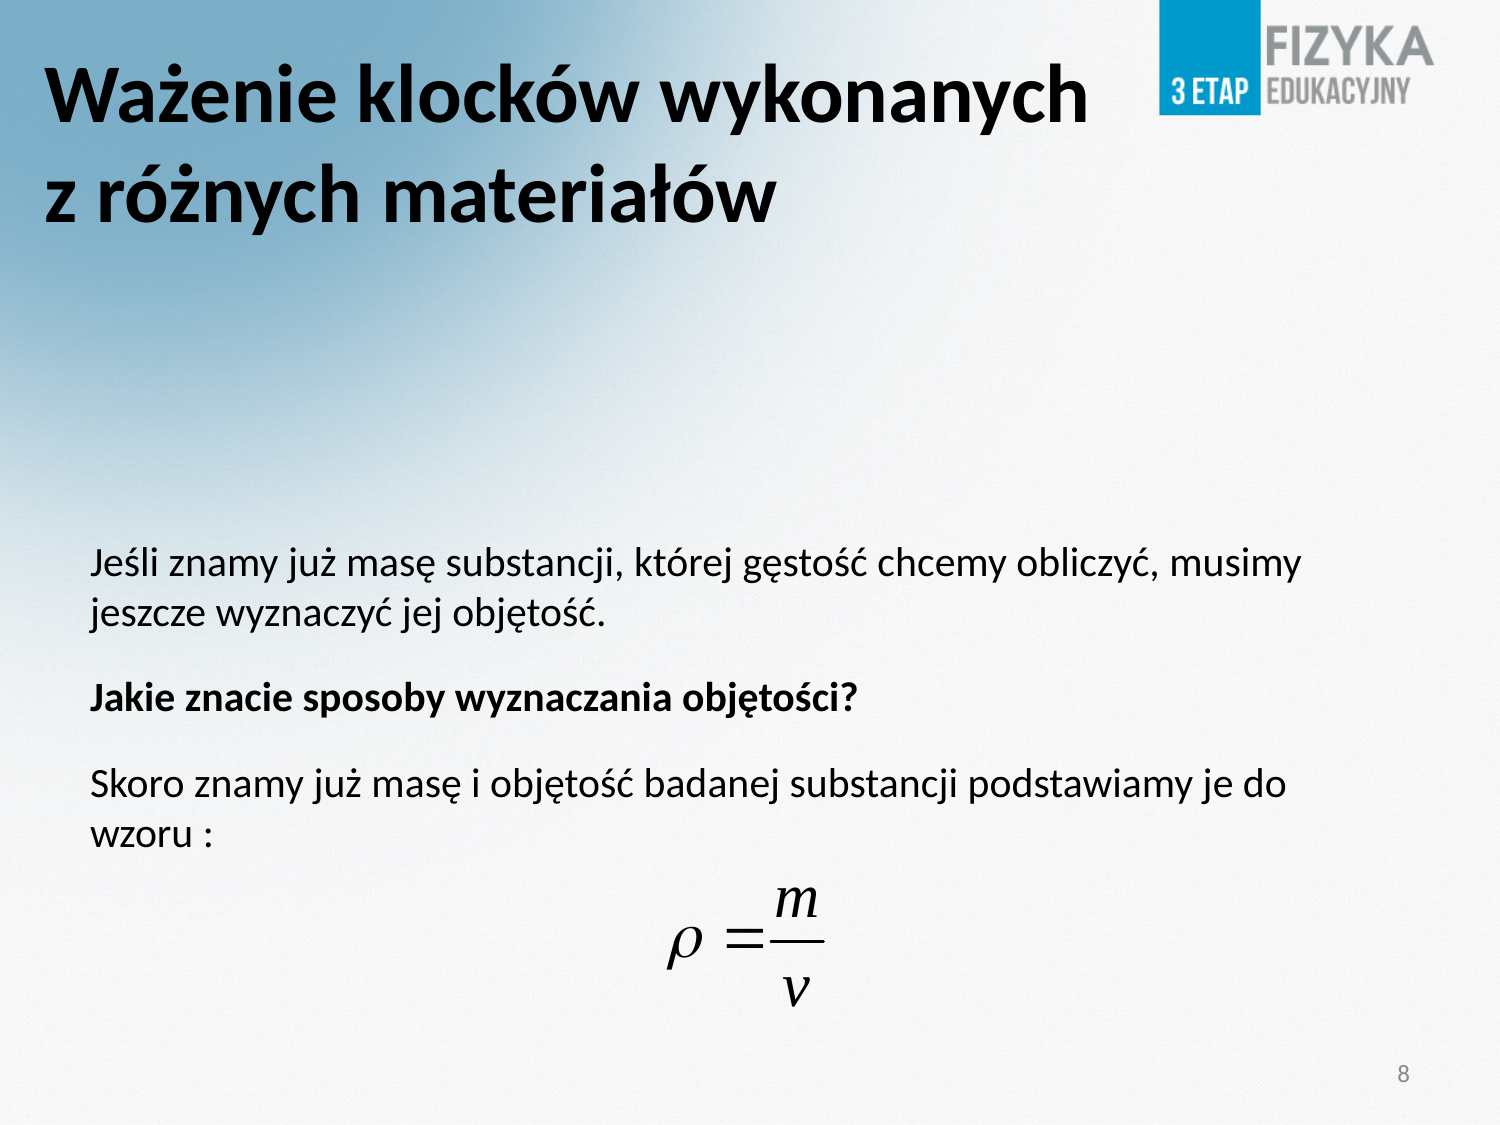

# Ważenie klocków wykonanych z różnych materiałów
Jeśli znamy już masę substancji, której gęstość chcemy obliczyć, musimy jeszcze wyznaczyć jej objętość.
Jakie znacie sposoby wyznaczania objętości?
Skoro znamy już masę i objętość badanej substancji podstawiamy je do wzoru :